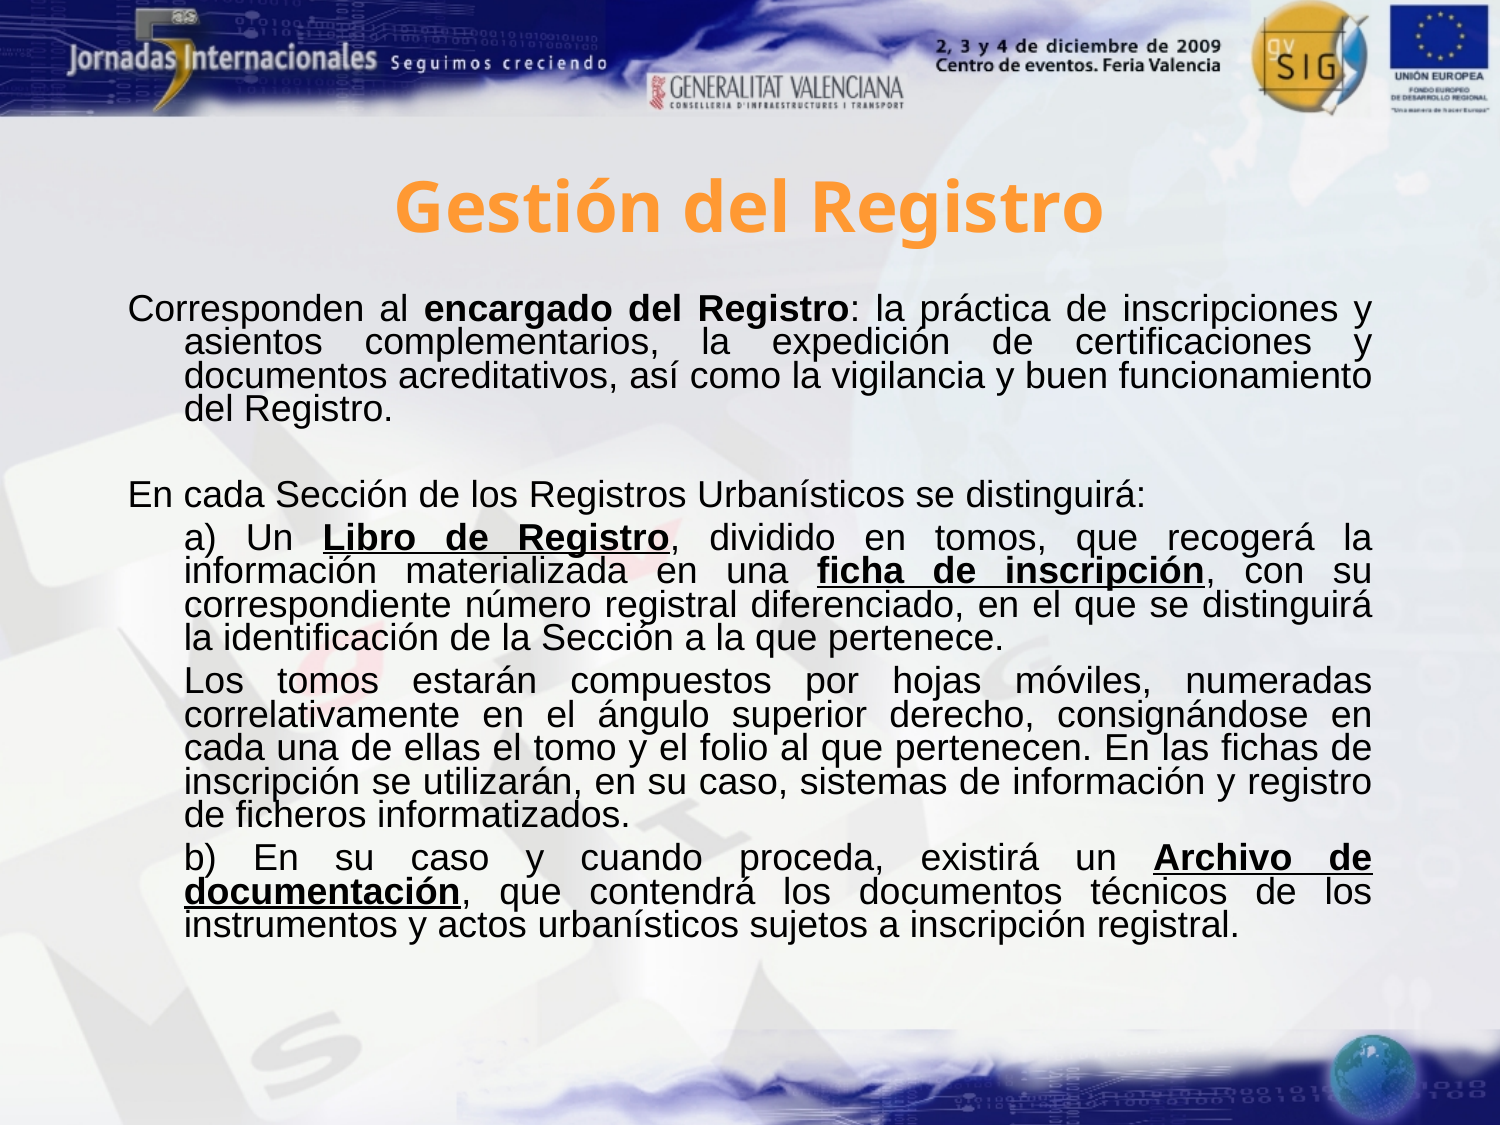

Gestión del Registro
# Corresponden al encargado del Registro: la práctica de inscripciones y asientos complementarios, la expedición de certificaciones y documentos acreditativos, así como la vigilancia y buen funcionamiento del Registro.
En cada Sección de los Registros Urbanísticos se distinguirá:
	a) Un Libro de Registro, dividido en tomos, que recogerá la información materializada en una ficha de inscripción, con su correspondiente número registral diferenciado, en el que se distinguirá la identificación de la Sección a la que pertenece.
	Los tomos estarán compuestos por hojas móviles, numeradas correlativamente en el ángulo superior derecho, consignándose en cada una de ellas el tomo y el folio al que pertenecen. En las fichas de inscripción se utilizarán, en su caso, sistemas de información y registro de ficheros informatizados.
	b) En su caso y cuando proceda, existirá un Archivo de documentación, que contendrá los documentos técnicos de los instrumentos y actos urbanísticos sujetos a inscripción registral.